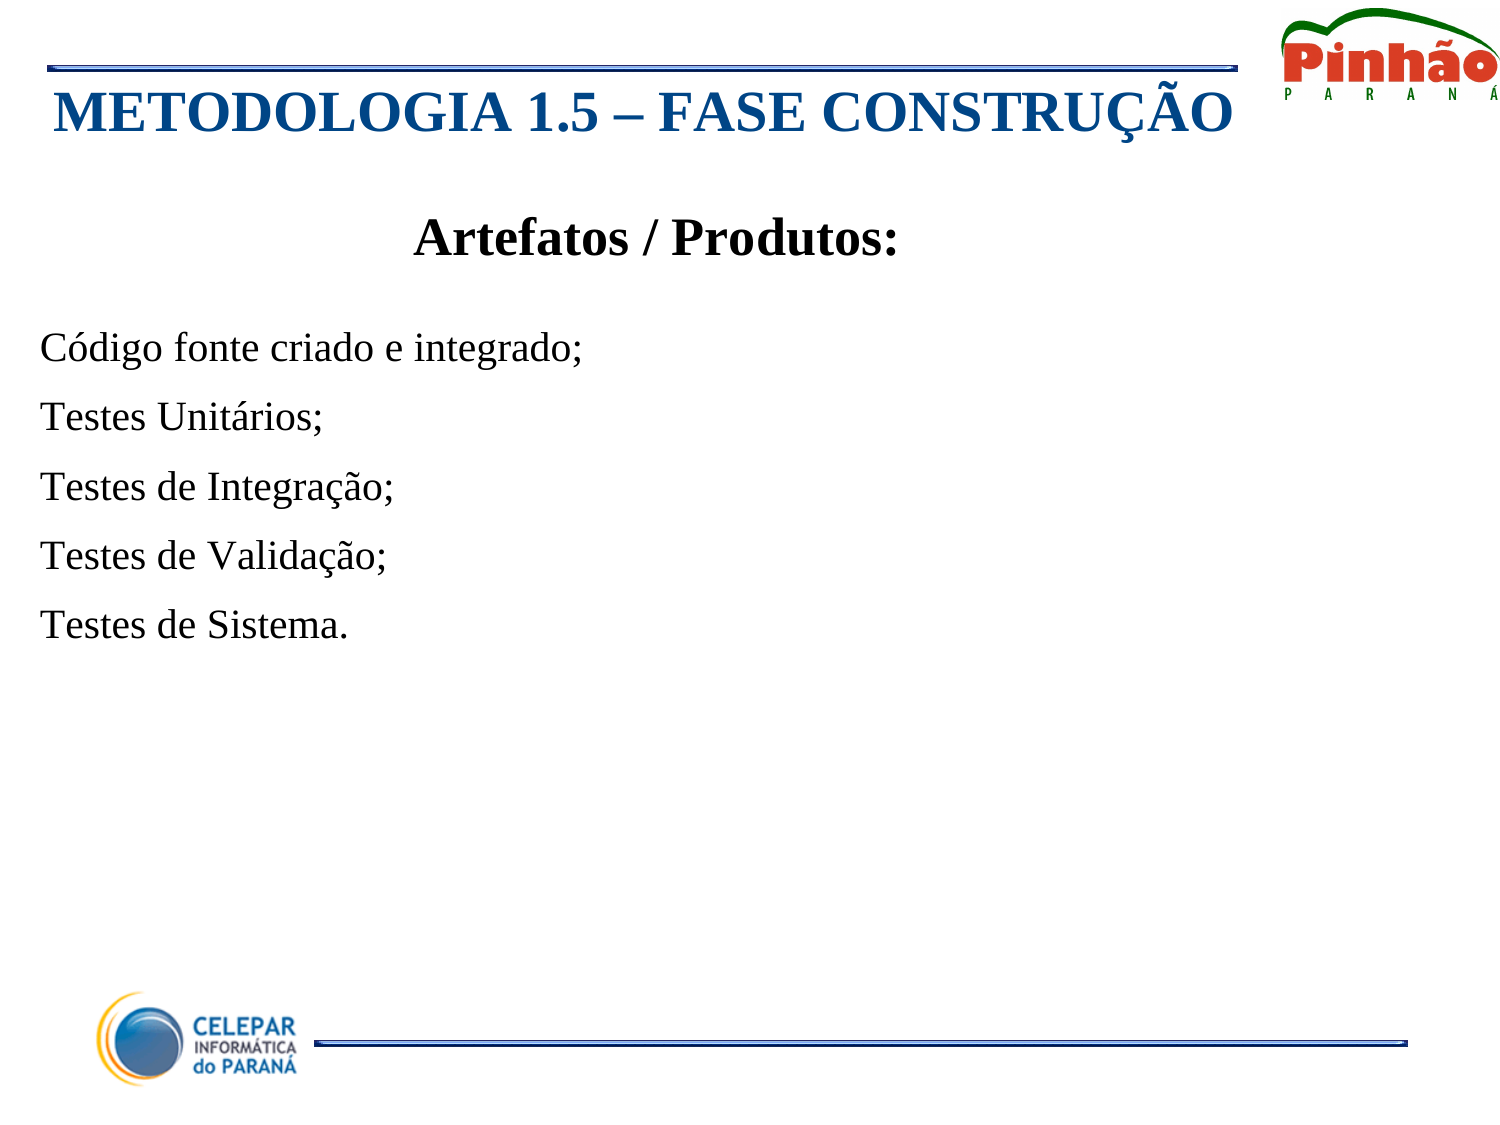

#
METODOLOGIA 1.5 – FASE CONSTRUÇÃO
Artefatos / Produtos:
 Código fonte criado e integrado;
 Testes Unitários;
 Testes de Integração;
 Testes de Validação;
 Testes de Sistema.